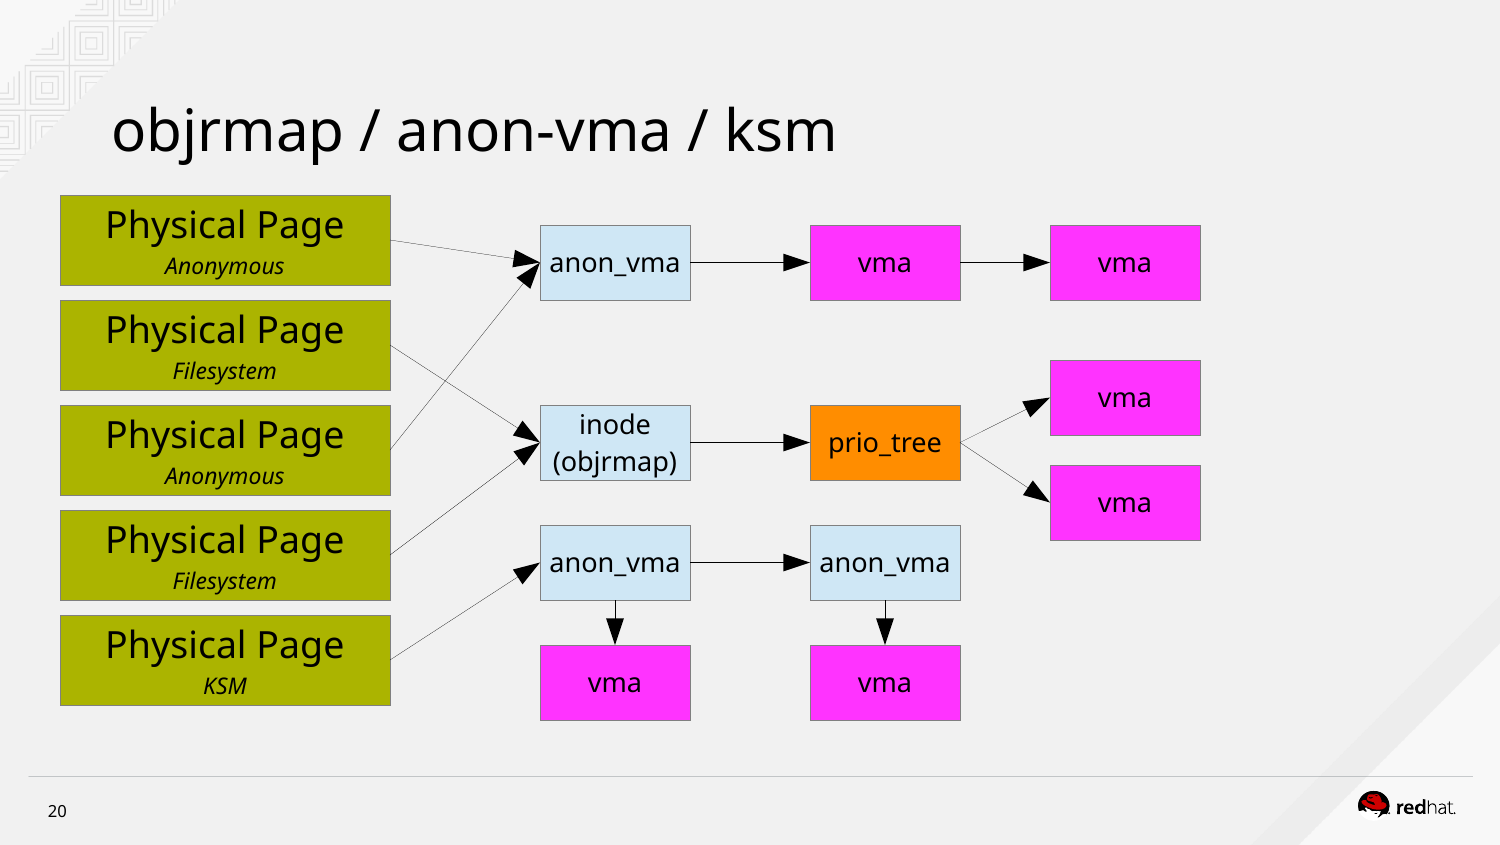

# objrmap / anon-vma / ksm
Physical Page
Anonymous
anon_vma
vma
vma
Physical Page
Filesystem
vma
Physical Page
Anonymous
inode
(objrmap)
prio_tree
vma
Physical Page
Filesystem
anon_vma
anon_vma
Physical Page
KSM
vma
vma
20